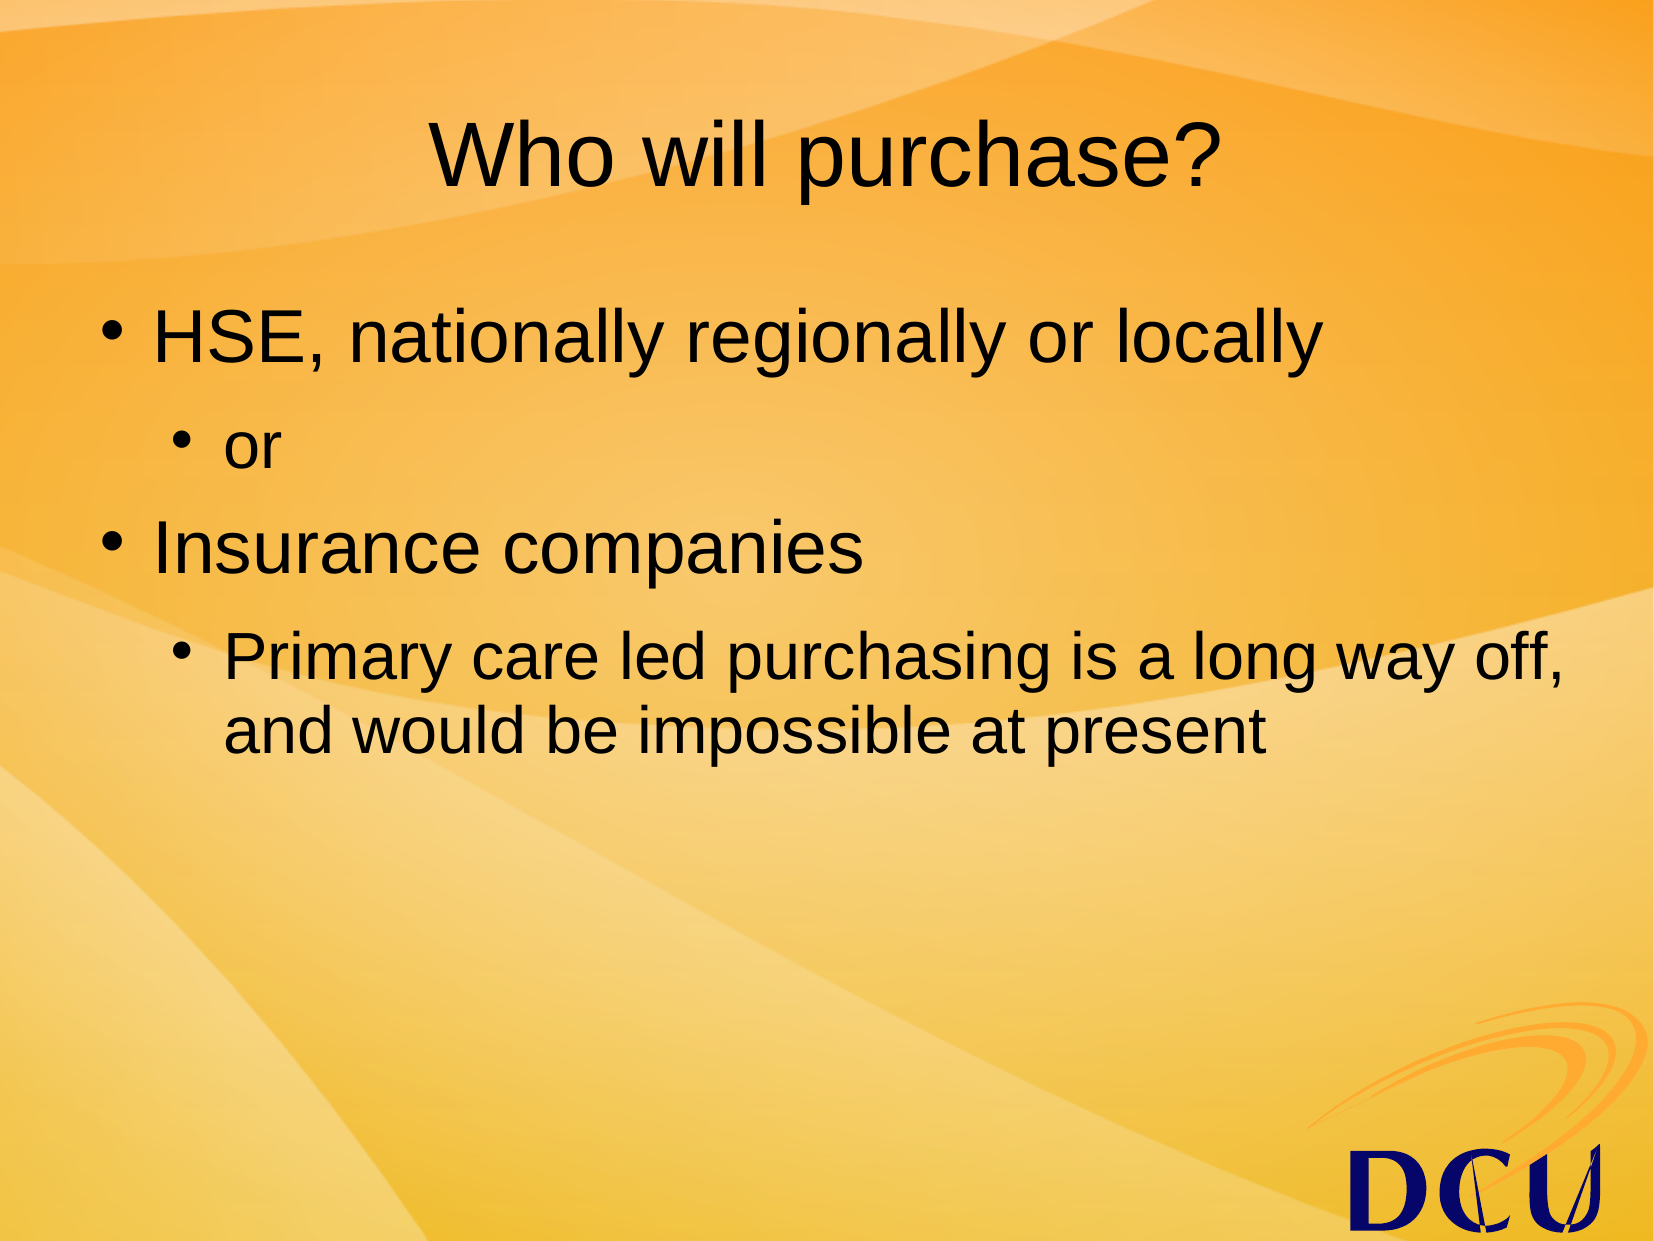

# Who will purchase?
HSE, nationally regionally or locally
or
Insurance companies
Primary care led purchasing is a long way off, and would be impossible at present